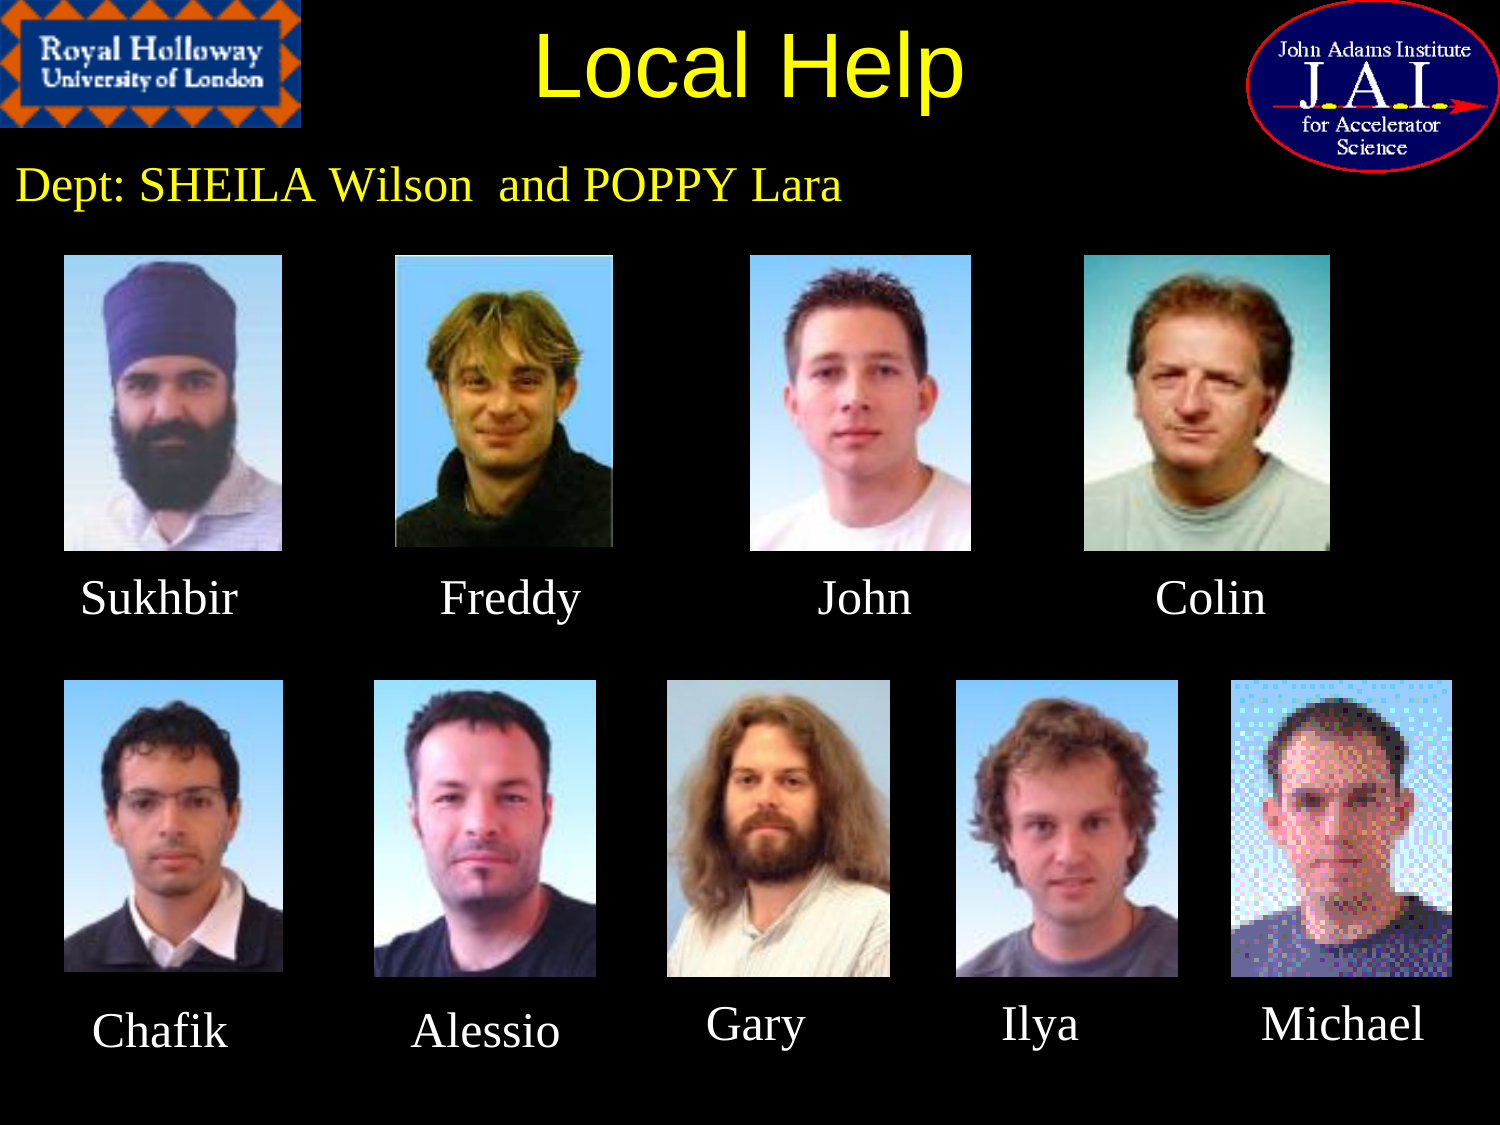

# Local Help
Dept: SHEILA Wilson and POPPY Lara
Sukhbir
Freddy
John
Colin
Gary
Ilya
Michael
Chafik
Alessio